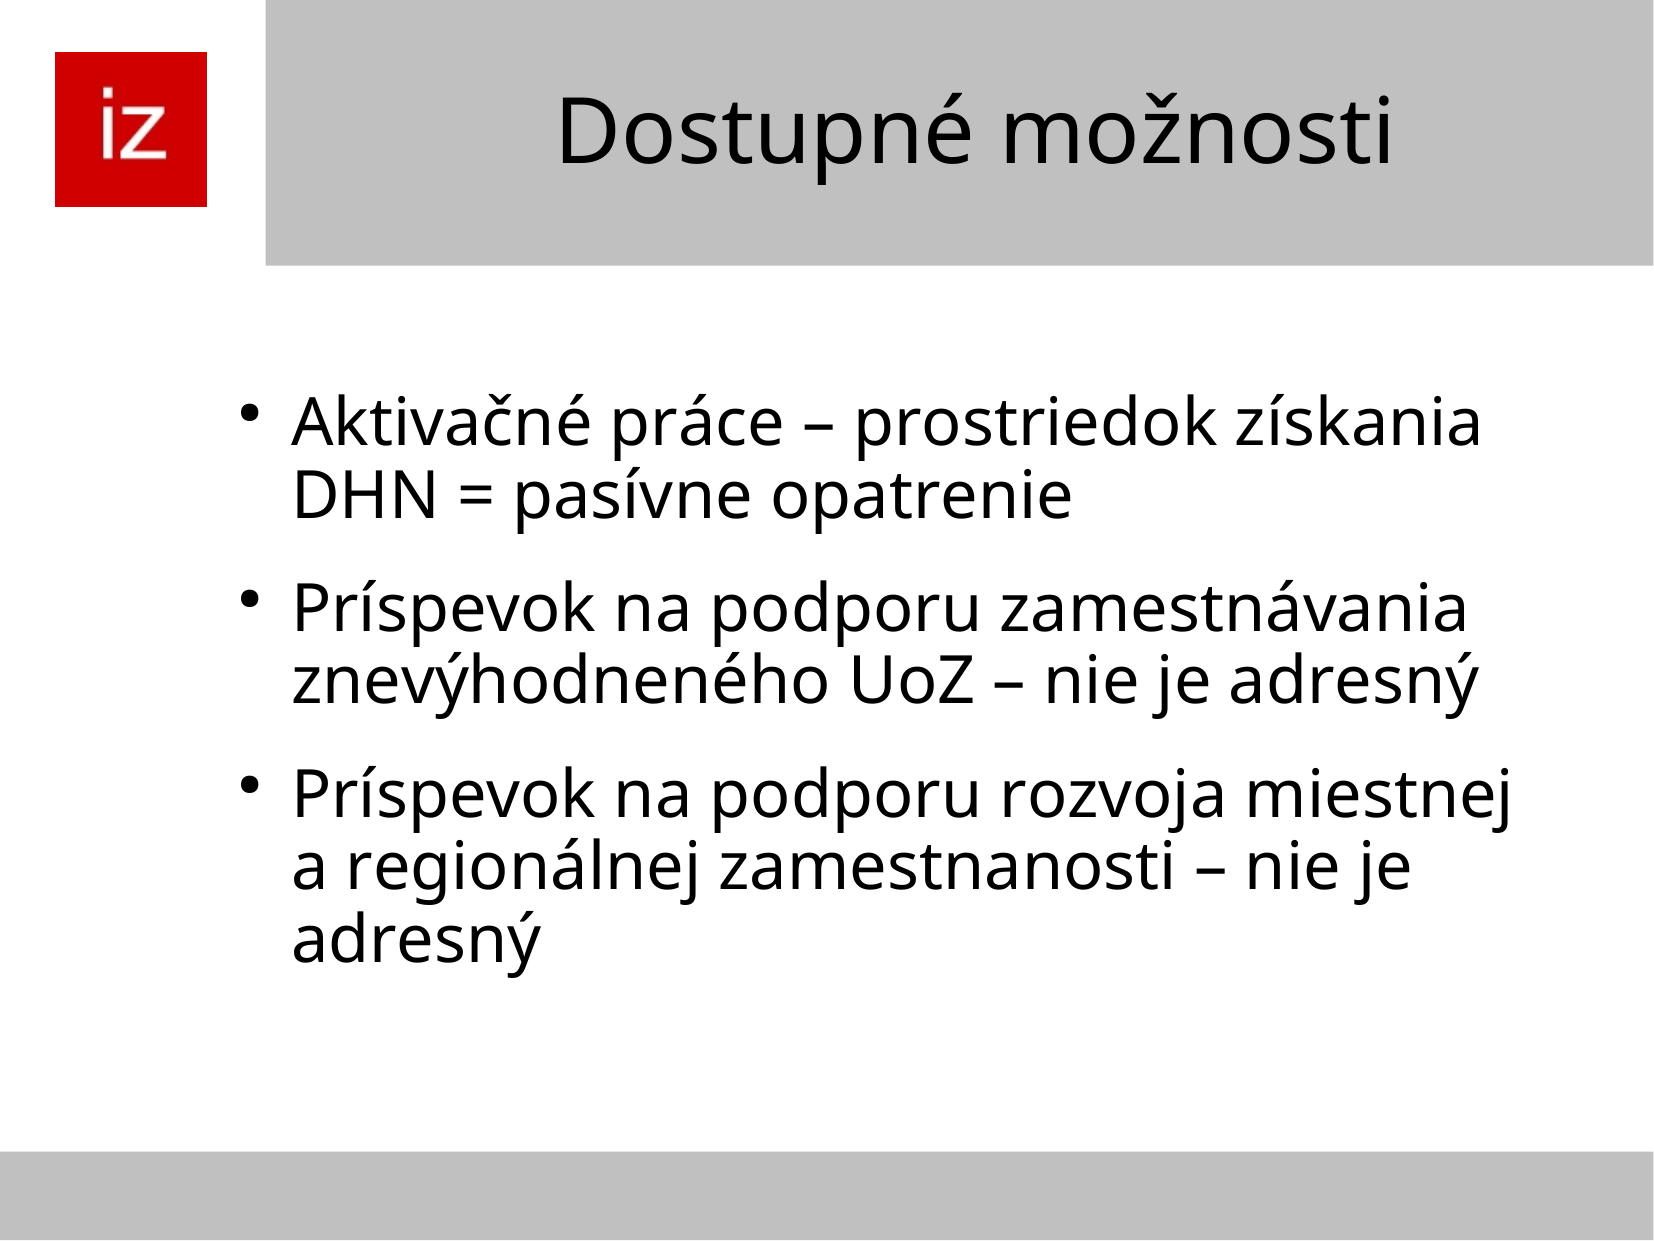

# Dostupné možnosti
Aktivačné práce – prostriedok získania DHN = pasívne opatrenie
Príspevok na podporu zamestnávania znevýhodneného UoZ – nie je adresný
Príspevok na podporu rozvoja miestnej a regionálnej zamestnanosti – nie je adresný